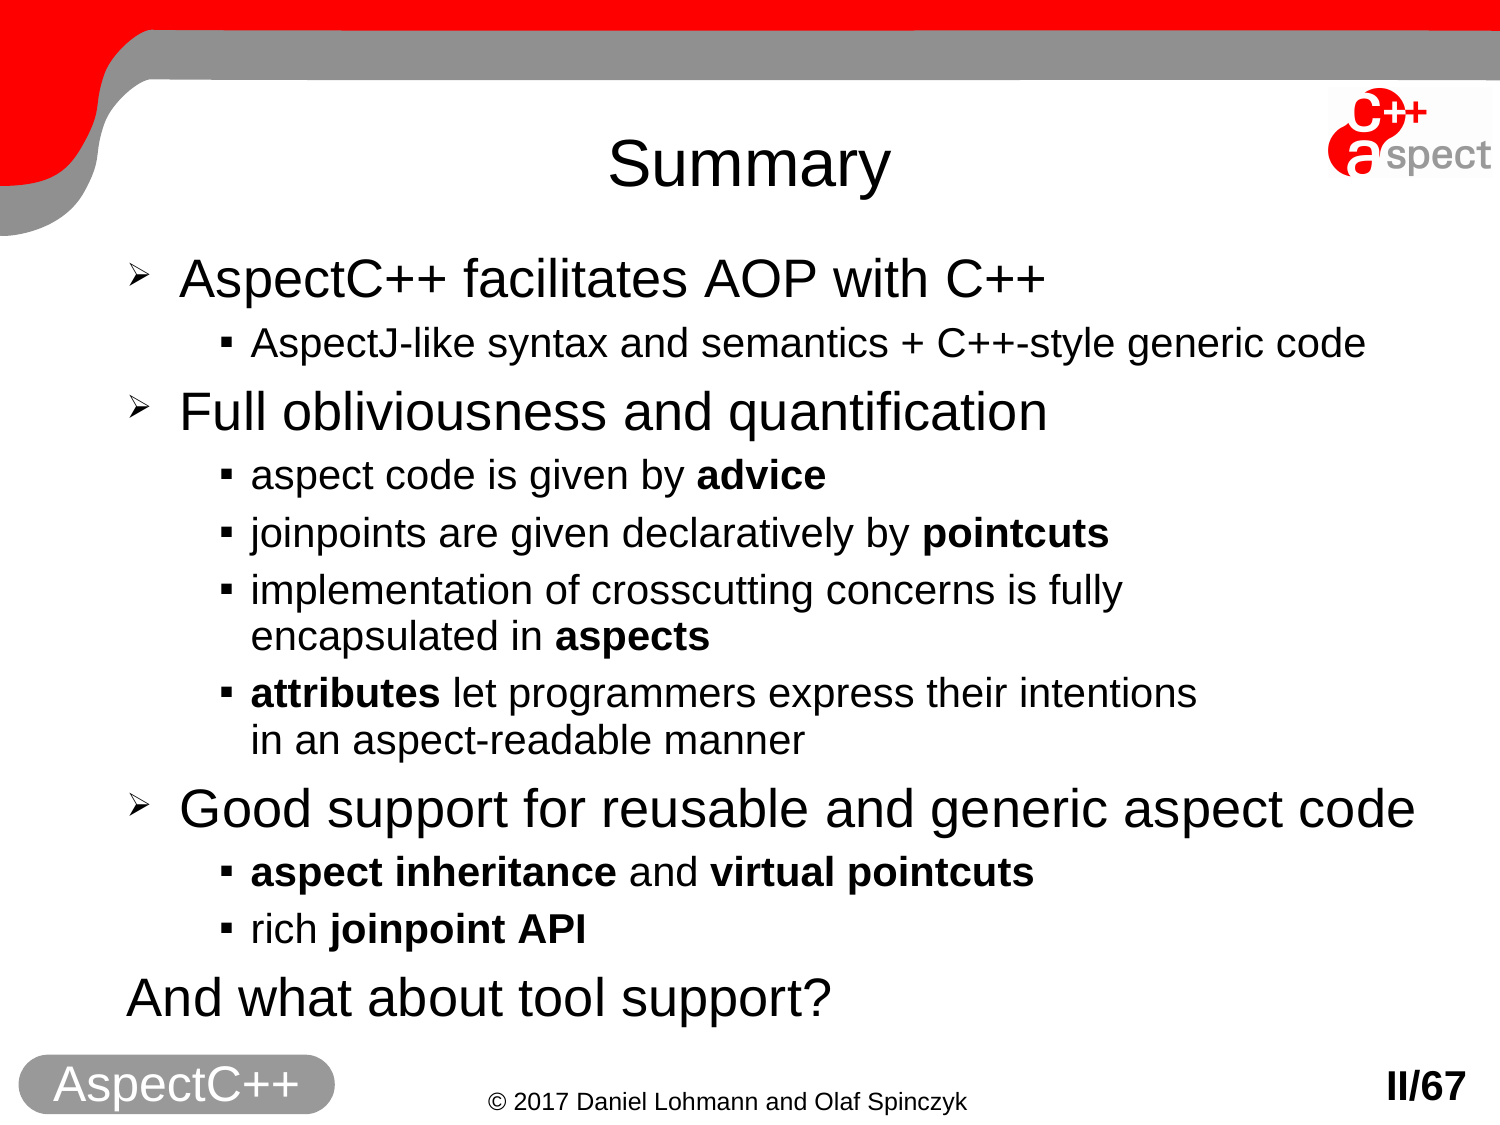

# Summary
AspectC++ facilitates AOP with C++
AspectJ-like syntax and semantics + C++-style generic code
Full obliviousness and quantification
aspect code is given by advice
joinpoints are given declaratively by pointcuts
implementation of crosscutting concerns is fully
encapsulated in aspects
attributes let programmers express their intentions
in an aspect-readable manner
Good support for reusable and generic aspect code
aspect inheritance and virtual pointcuts
rich joinpoint API
And what about tool support?